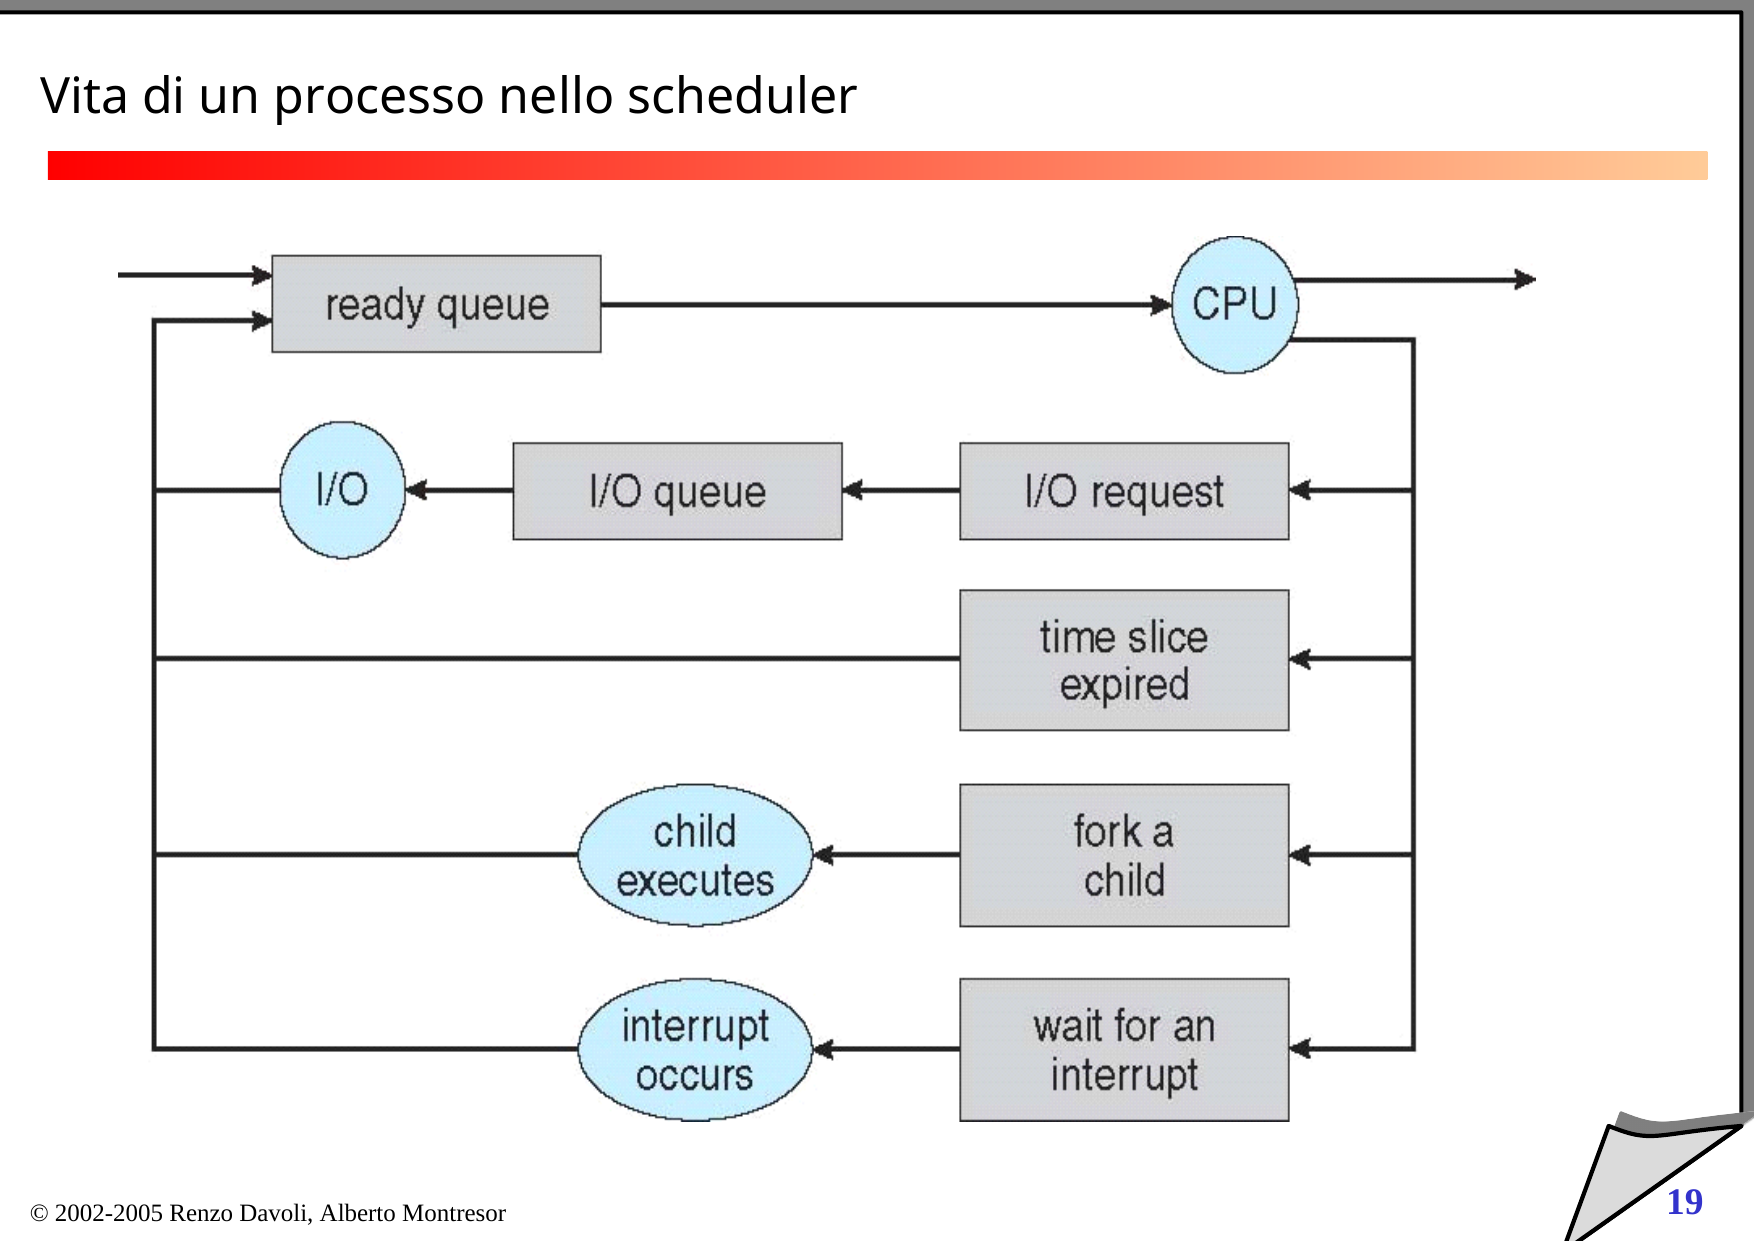

# Vita di un processo nello scheduler